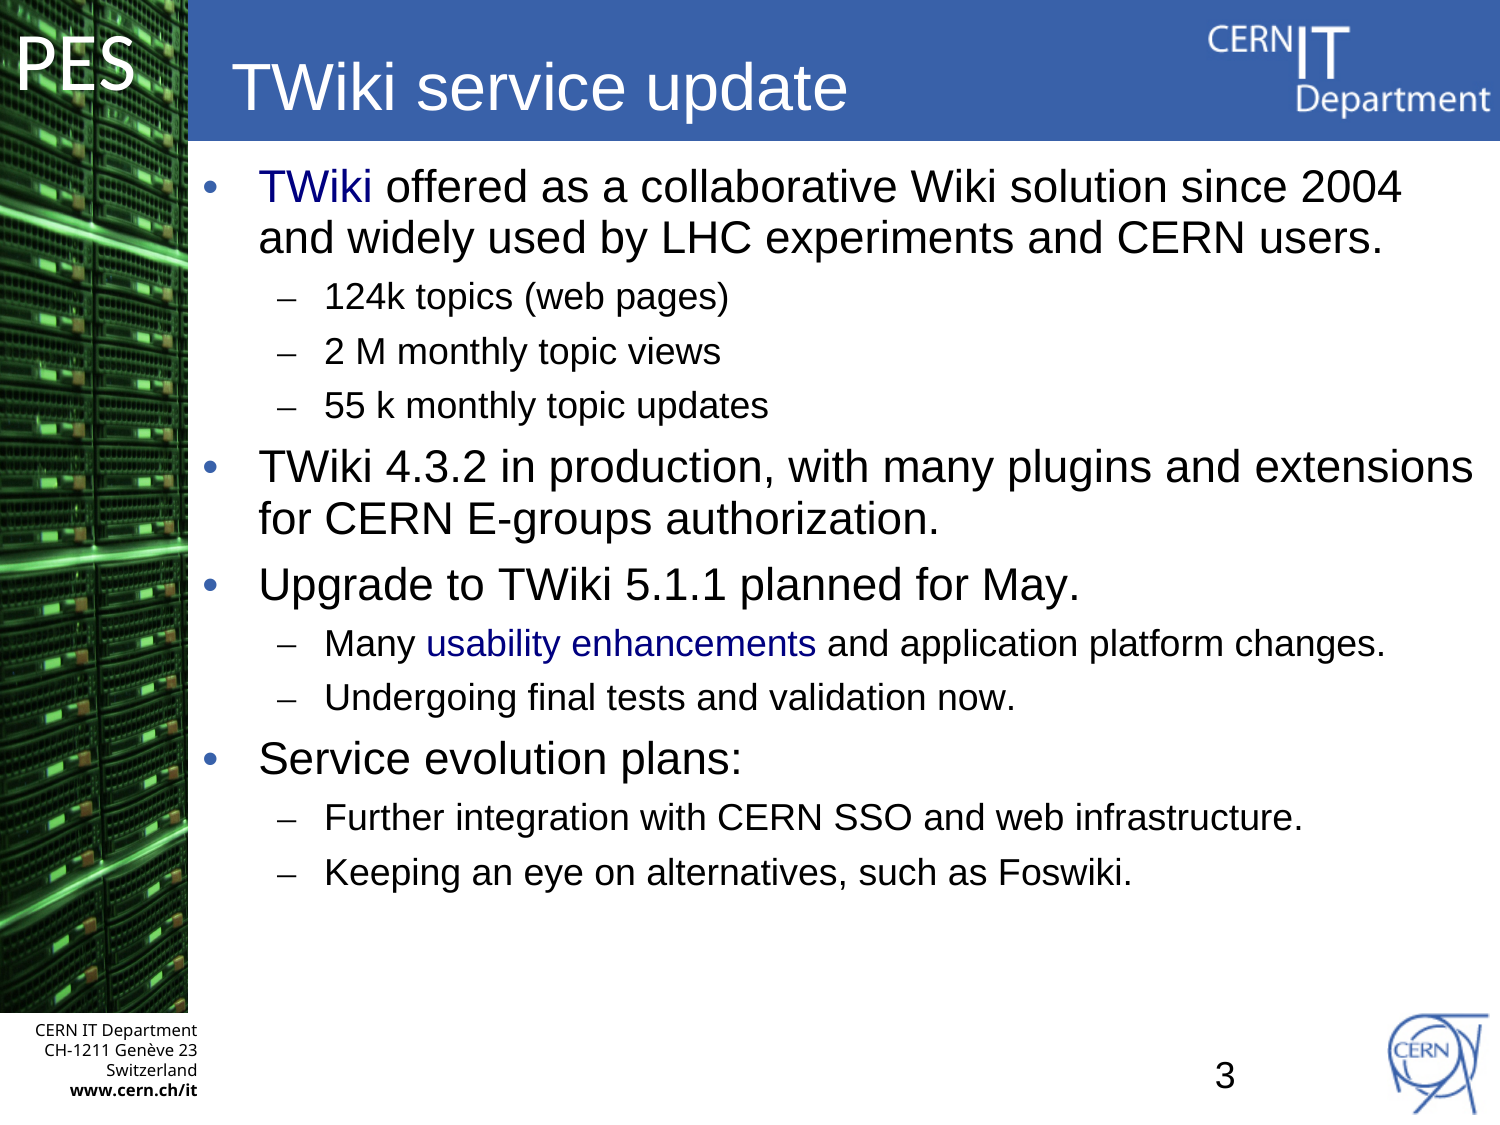

# TWiki service update
TWiki offered as a collaborative Wiki solution since 2004 and widely used by LHC experiments and CERN users.
124k topics (web pages)
2 M monthly topic views
55 k monthly topic updates
TWiki 4.3.2 in production, with many plugins and extensions for CERN E-groups authorization.
Upgrade to TWiki 5.1.1 planned for May.
Many usability enhancements and application platform changes.
Undergoing final tests and validation now.
Service evolution plans:
Further integration with CERN SSO and web infrastructure.
Keeping an eye on alternatives, such as Foswiki.
3